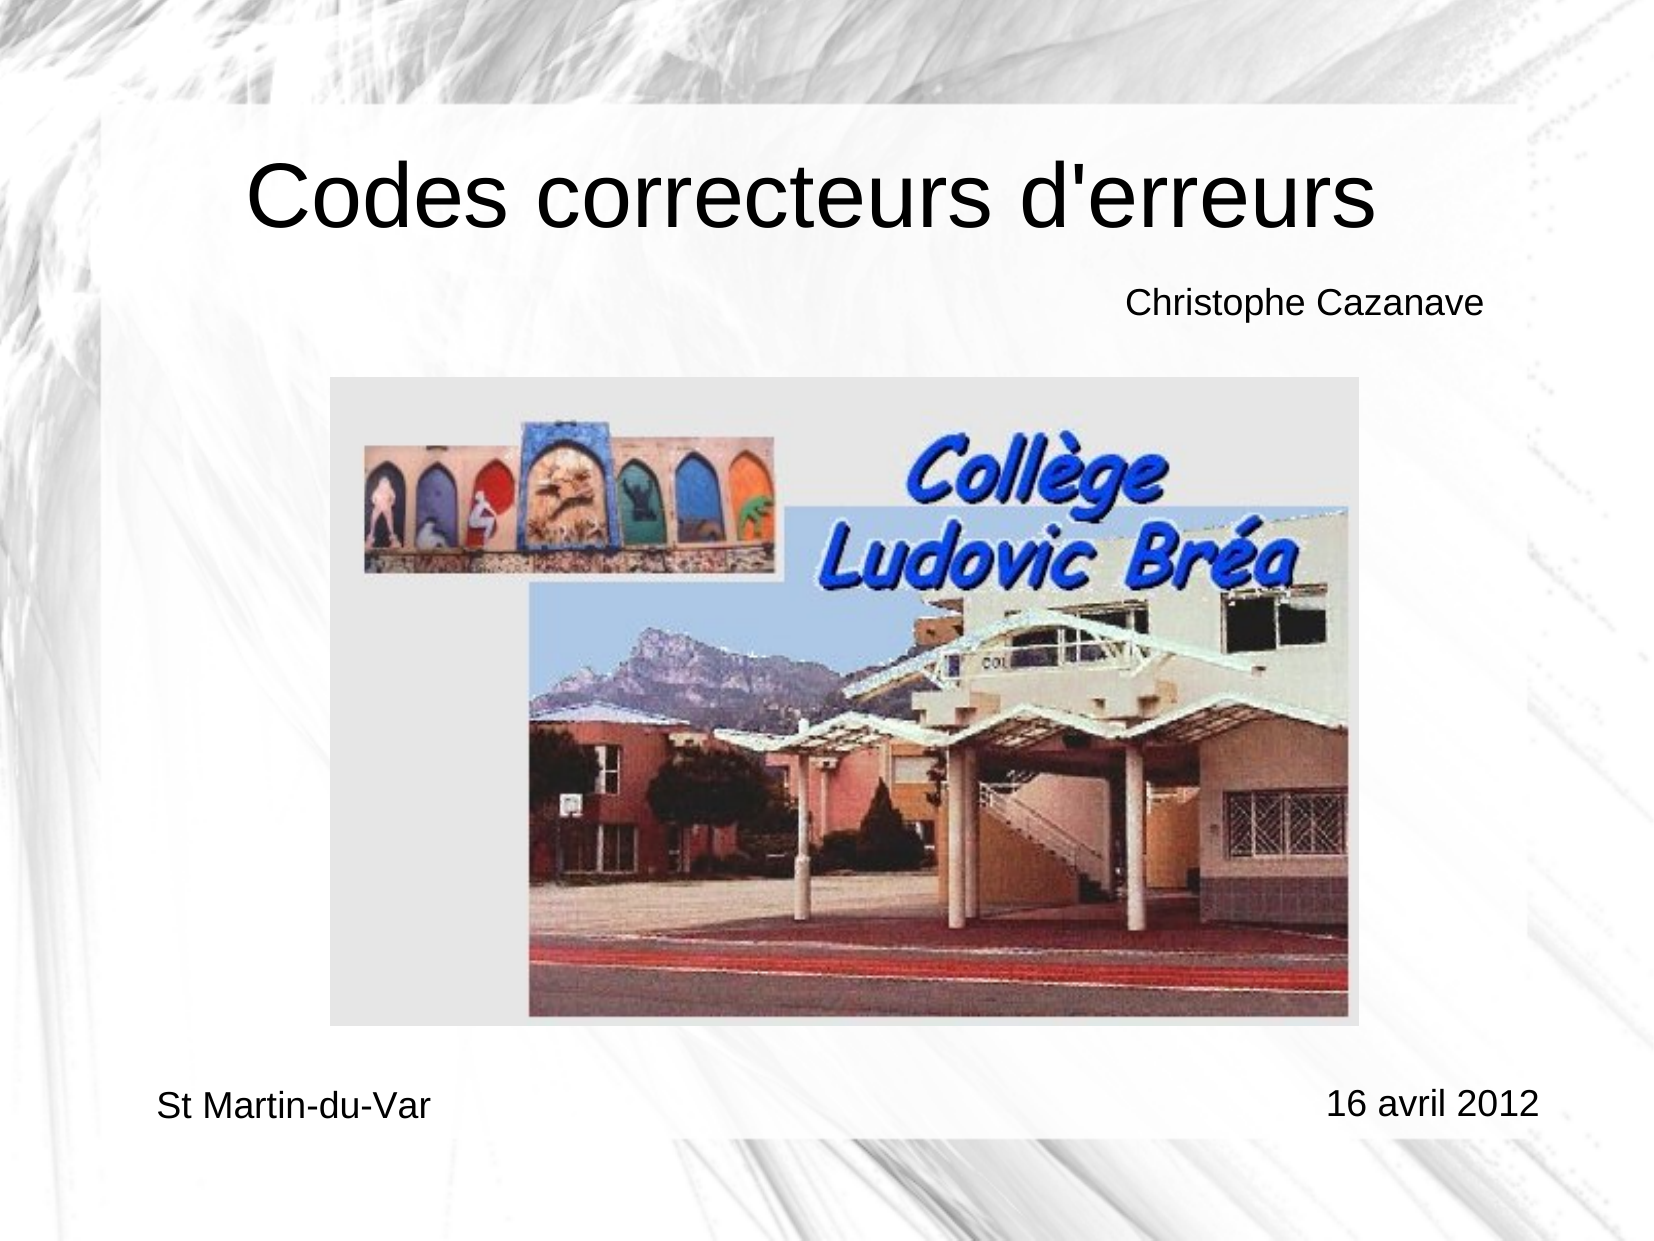

# Codes correcteurs d'erreurs
Christophe Cazanave
16 avril 2012
St Martin-du-Var